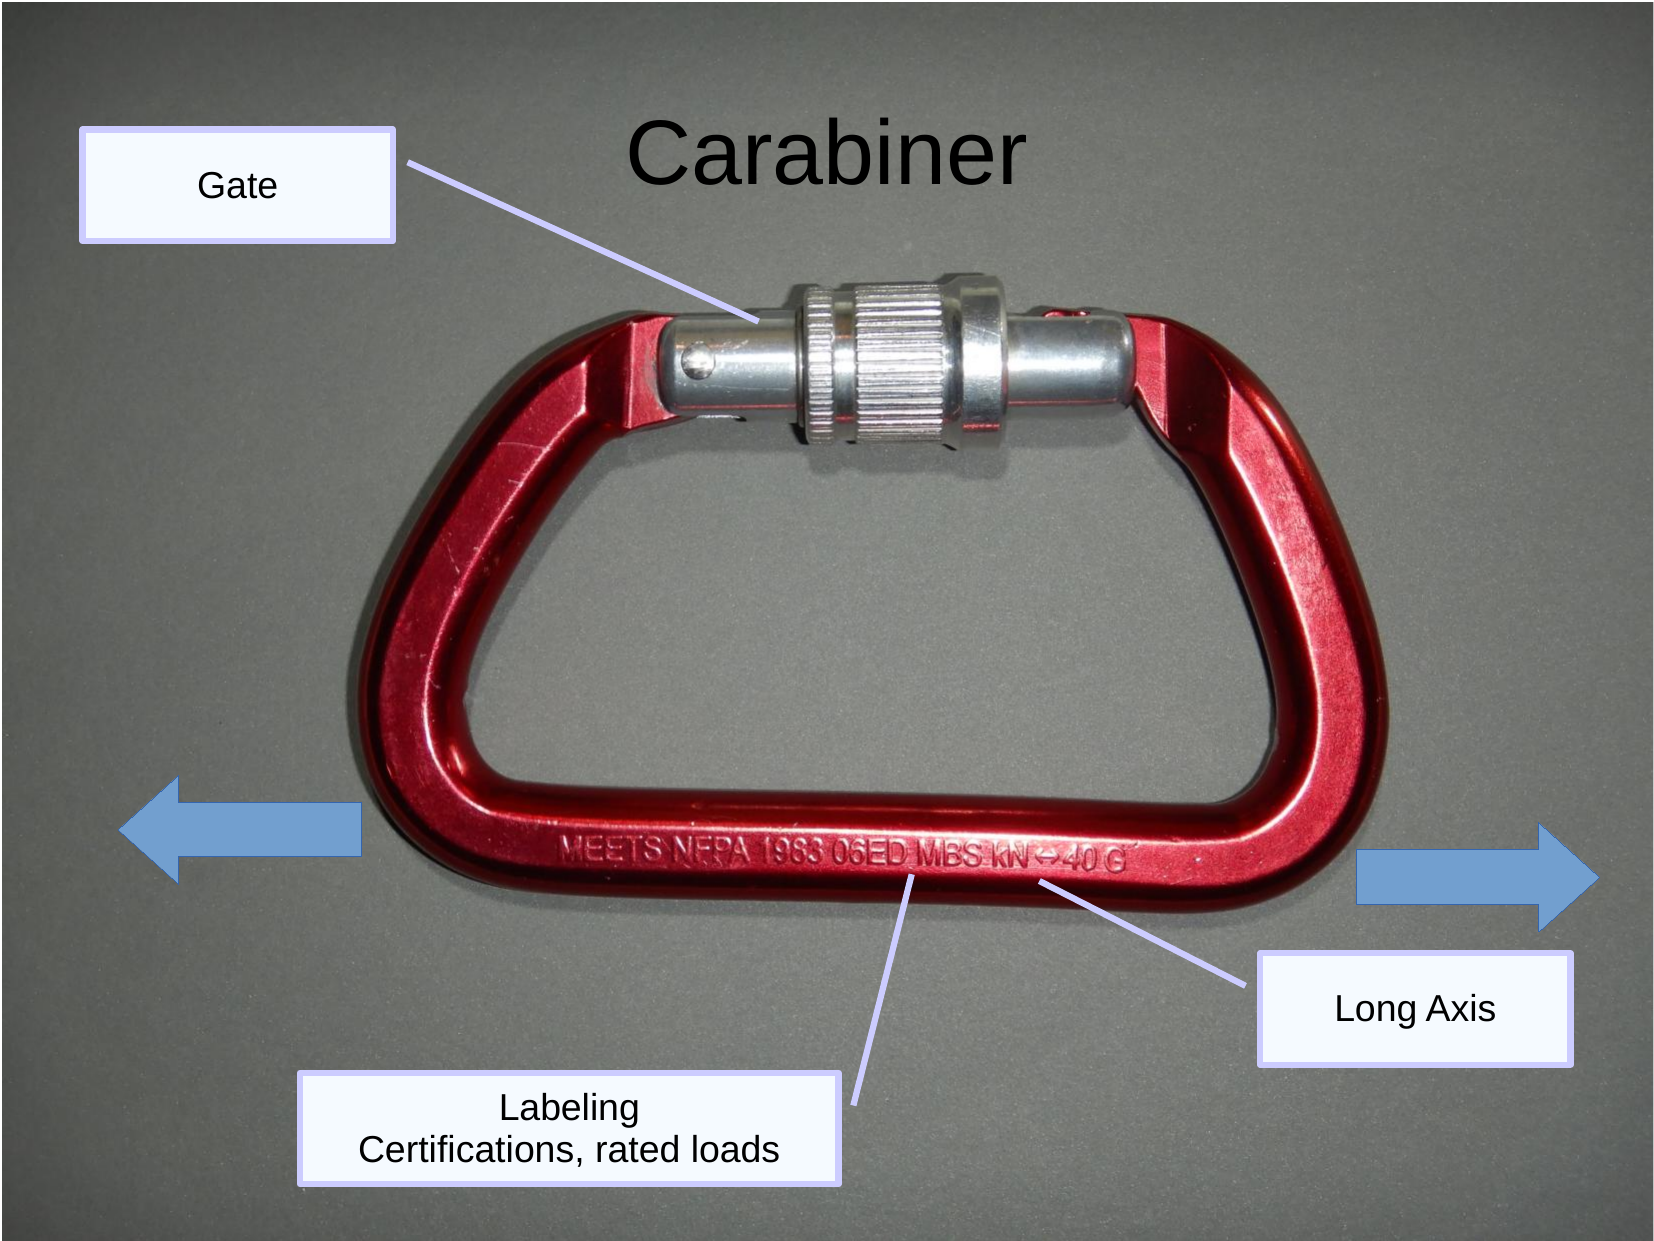

# Carabiner
Gate
Long Axis
Labeling
Certifications, rated loads